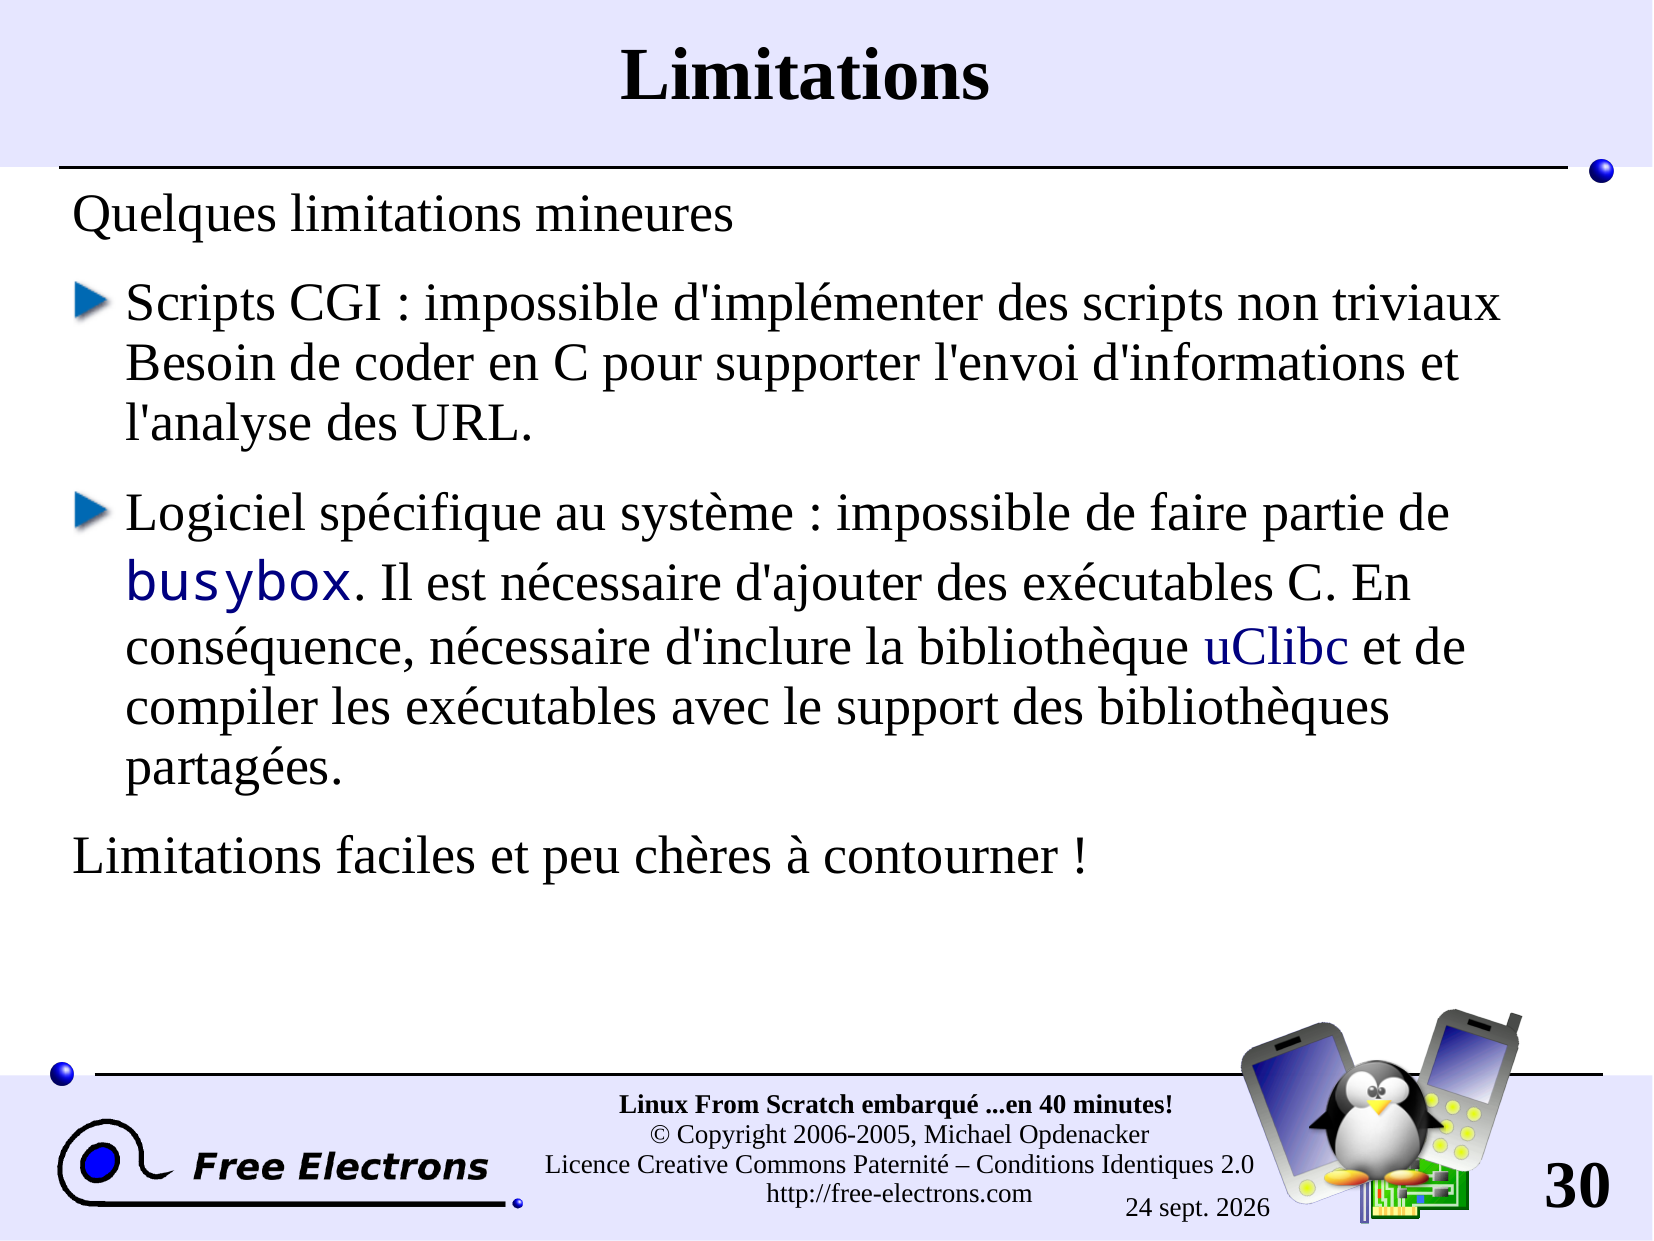

# Limitations
Quelques limitations mineures
Scripts CGI : impossible d'implémenter des scripts non triviaux
Besoin de coder en C pour supporter l'envoi d'informations et l'analyse des URL.
Logiciel spécifique au système : impossible de faire partie de busybox. Il est nécessaire d'ajouter des exécutables C. En conséquence, nécessaire d'inclure la bibliothèque uClibc et de compiler les exécutables avec le support des bibliothèques partagées.
Limitations faciles et peu chères à contourner !